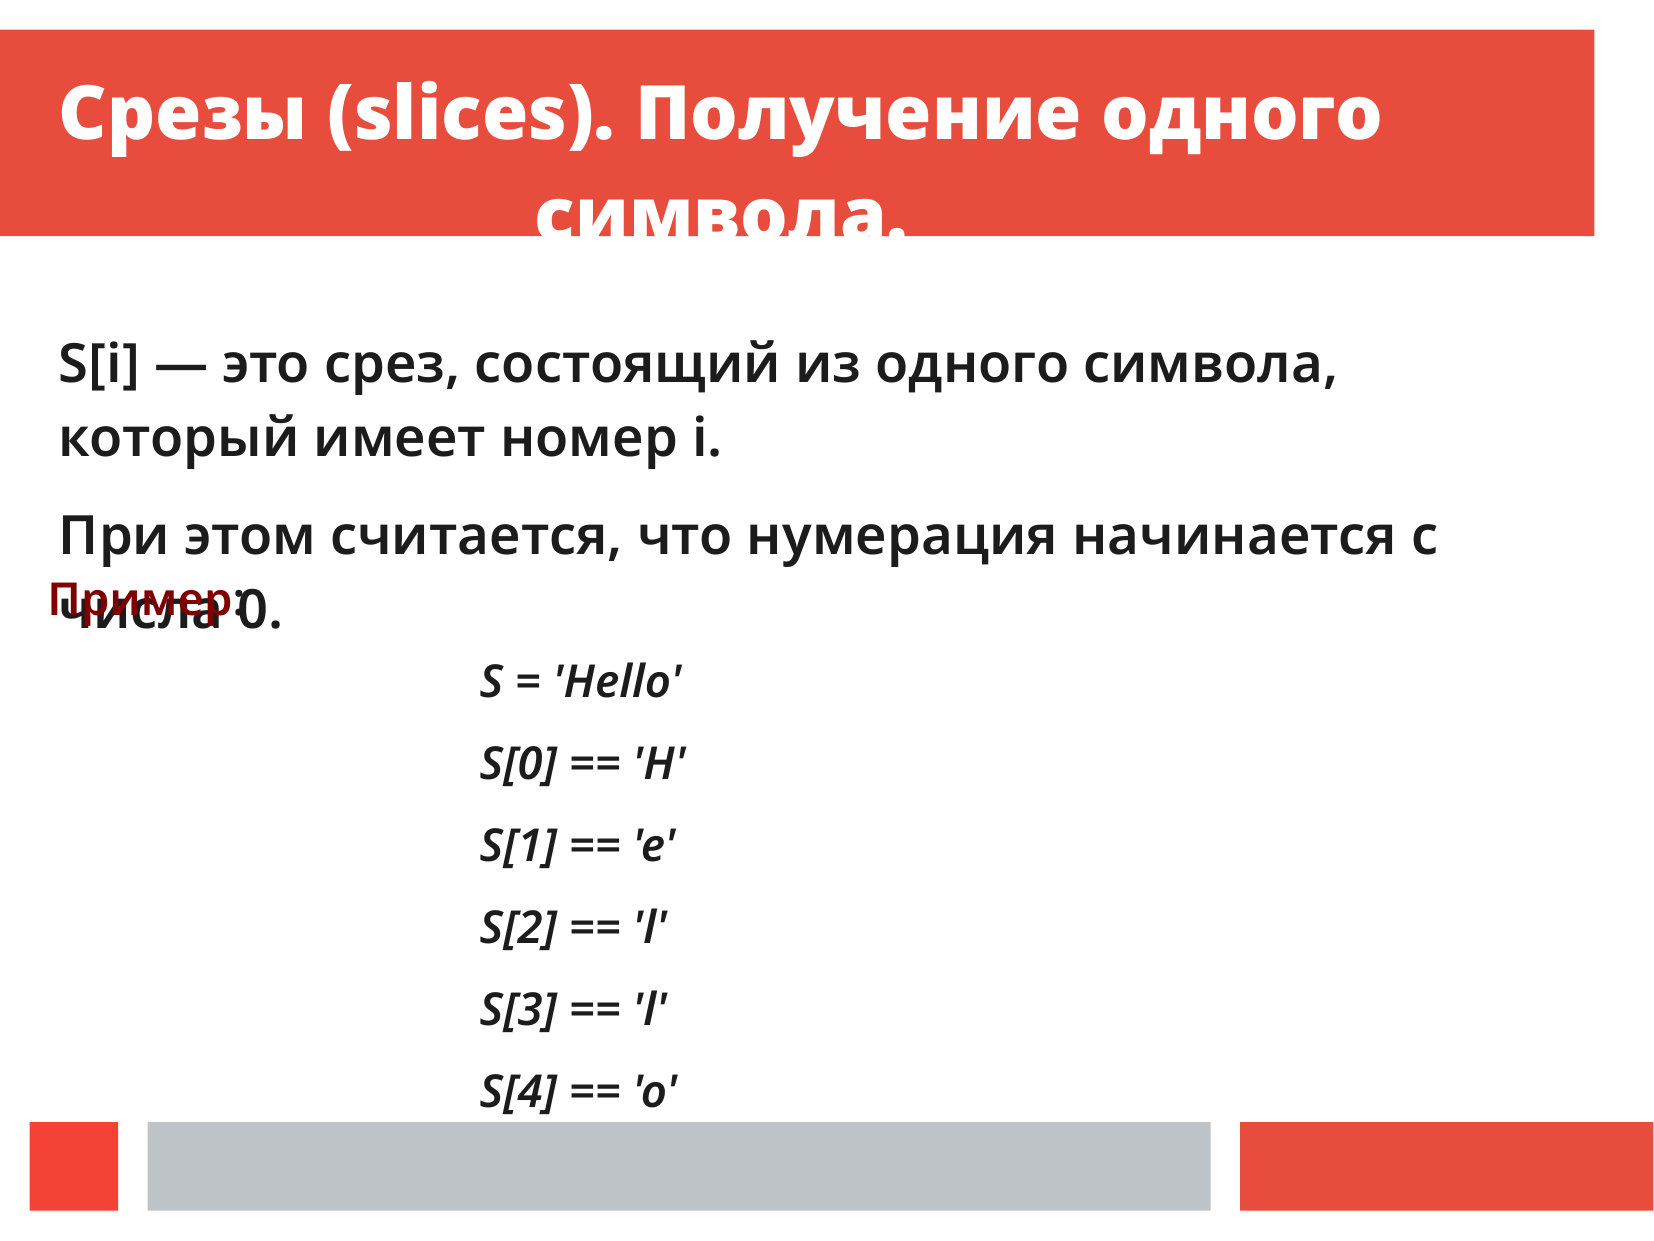

# Срезы (slices). Получение одного символа.
S[i] — это срез, состоящий из одного символа, который имеет номер i.
При этом считается, что нумерация начинается с числа 0.
Пример:
S = 'Hello'
S[0] == 'H'
S[1] == 'e'
S[2] == 'l'
S[3] == 'l'
S[4] == 'o'